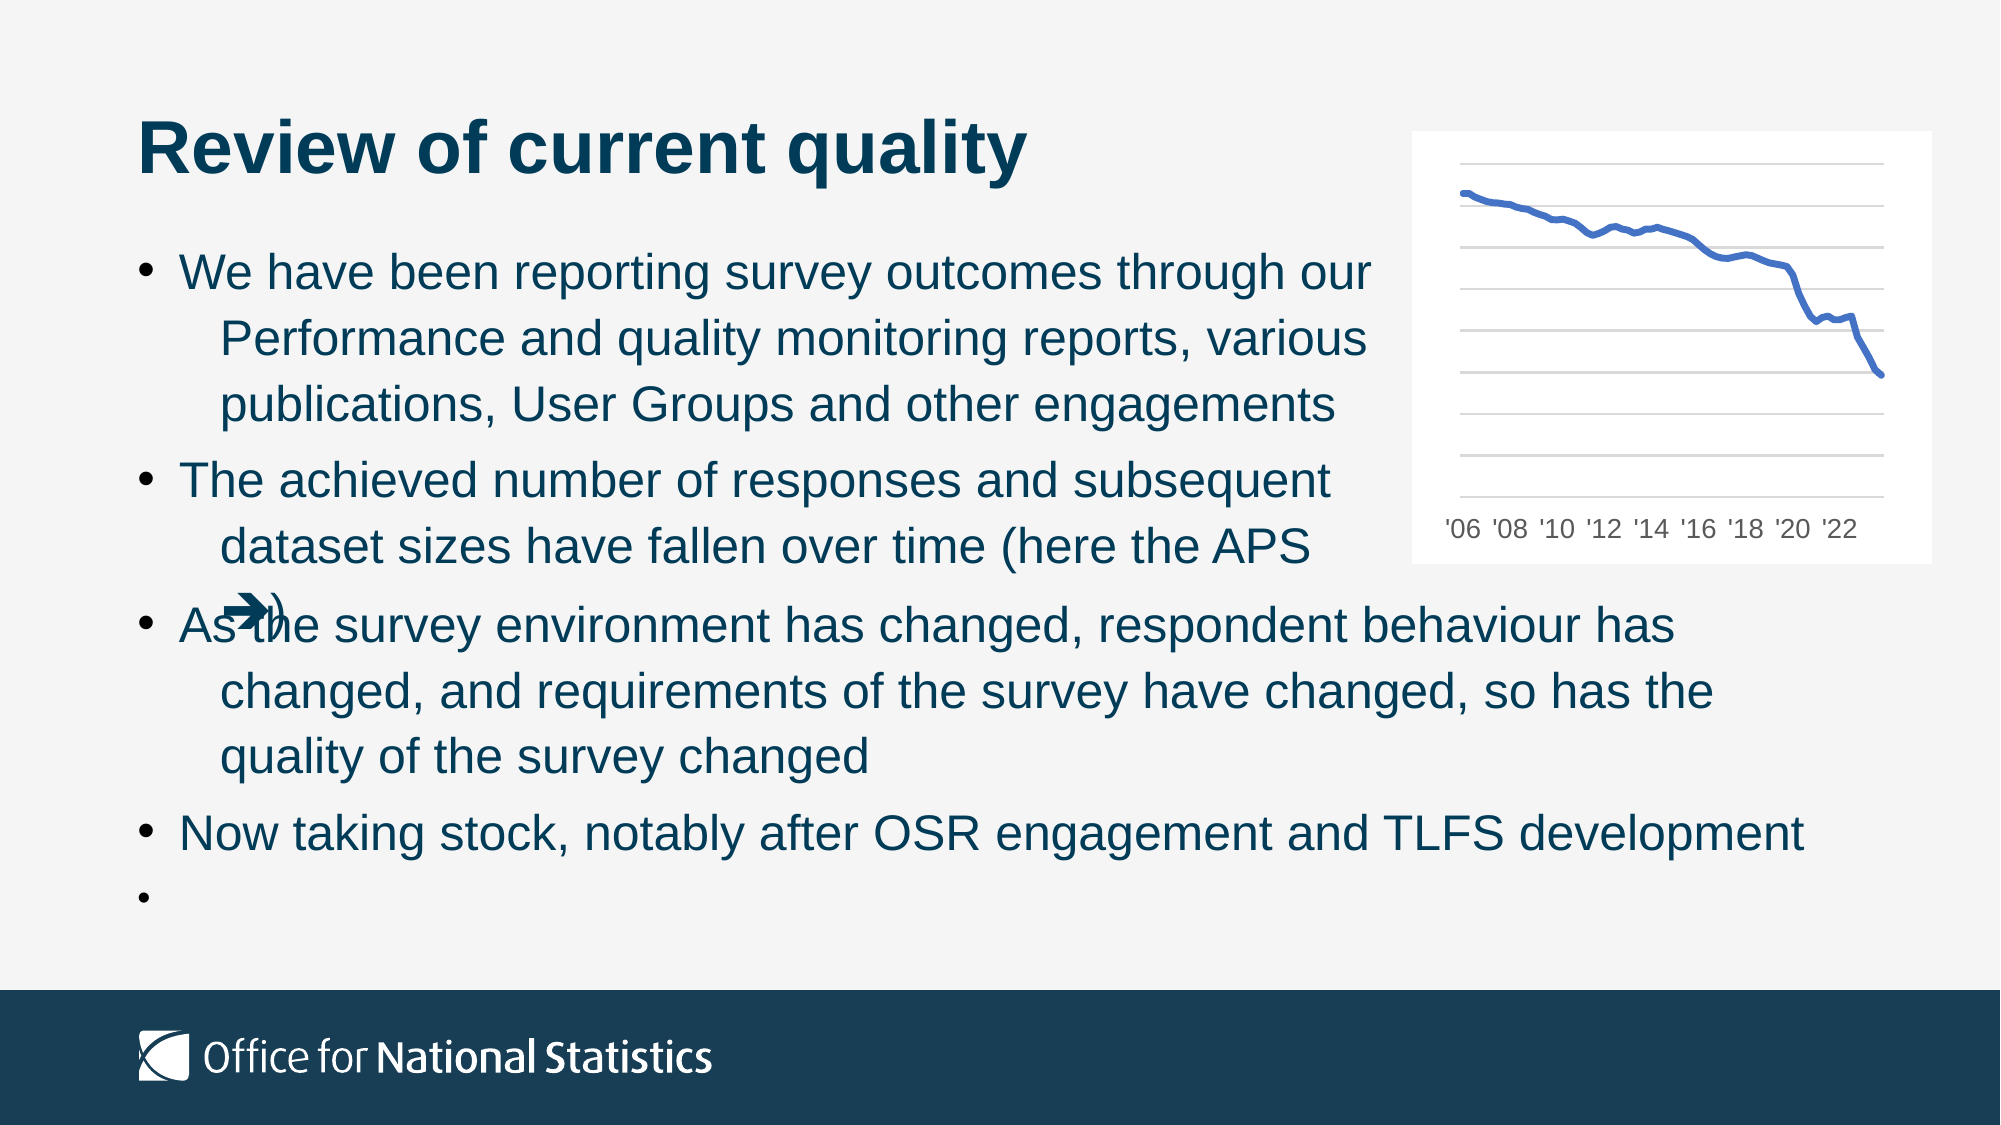

# Review of current quality
We have been reporting survey outcomes through our Performance and quality monitoring reports, various publications, User Groups and other engagements
The achieved number of responses and subsequent dataset sizes have fallen over time (here the APS )
As the survey environment has changed, respondent behaviour has changed, and requirements of the survey have changed, so has the quality of the survey changed
Now taking stock, notably after OSR engagement and TLFS development